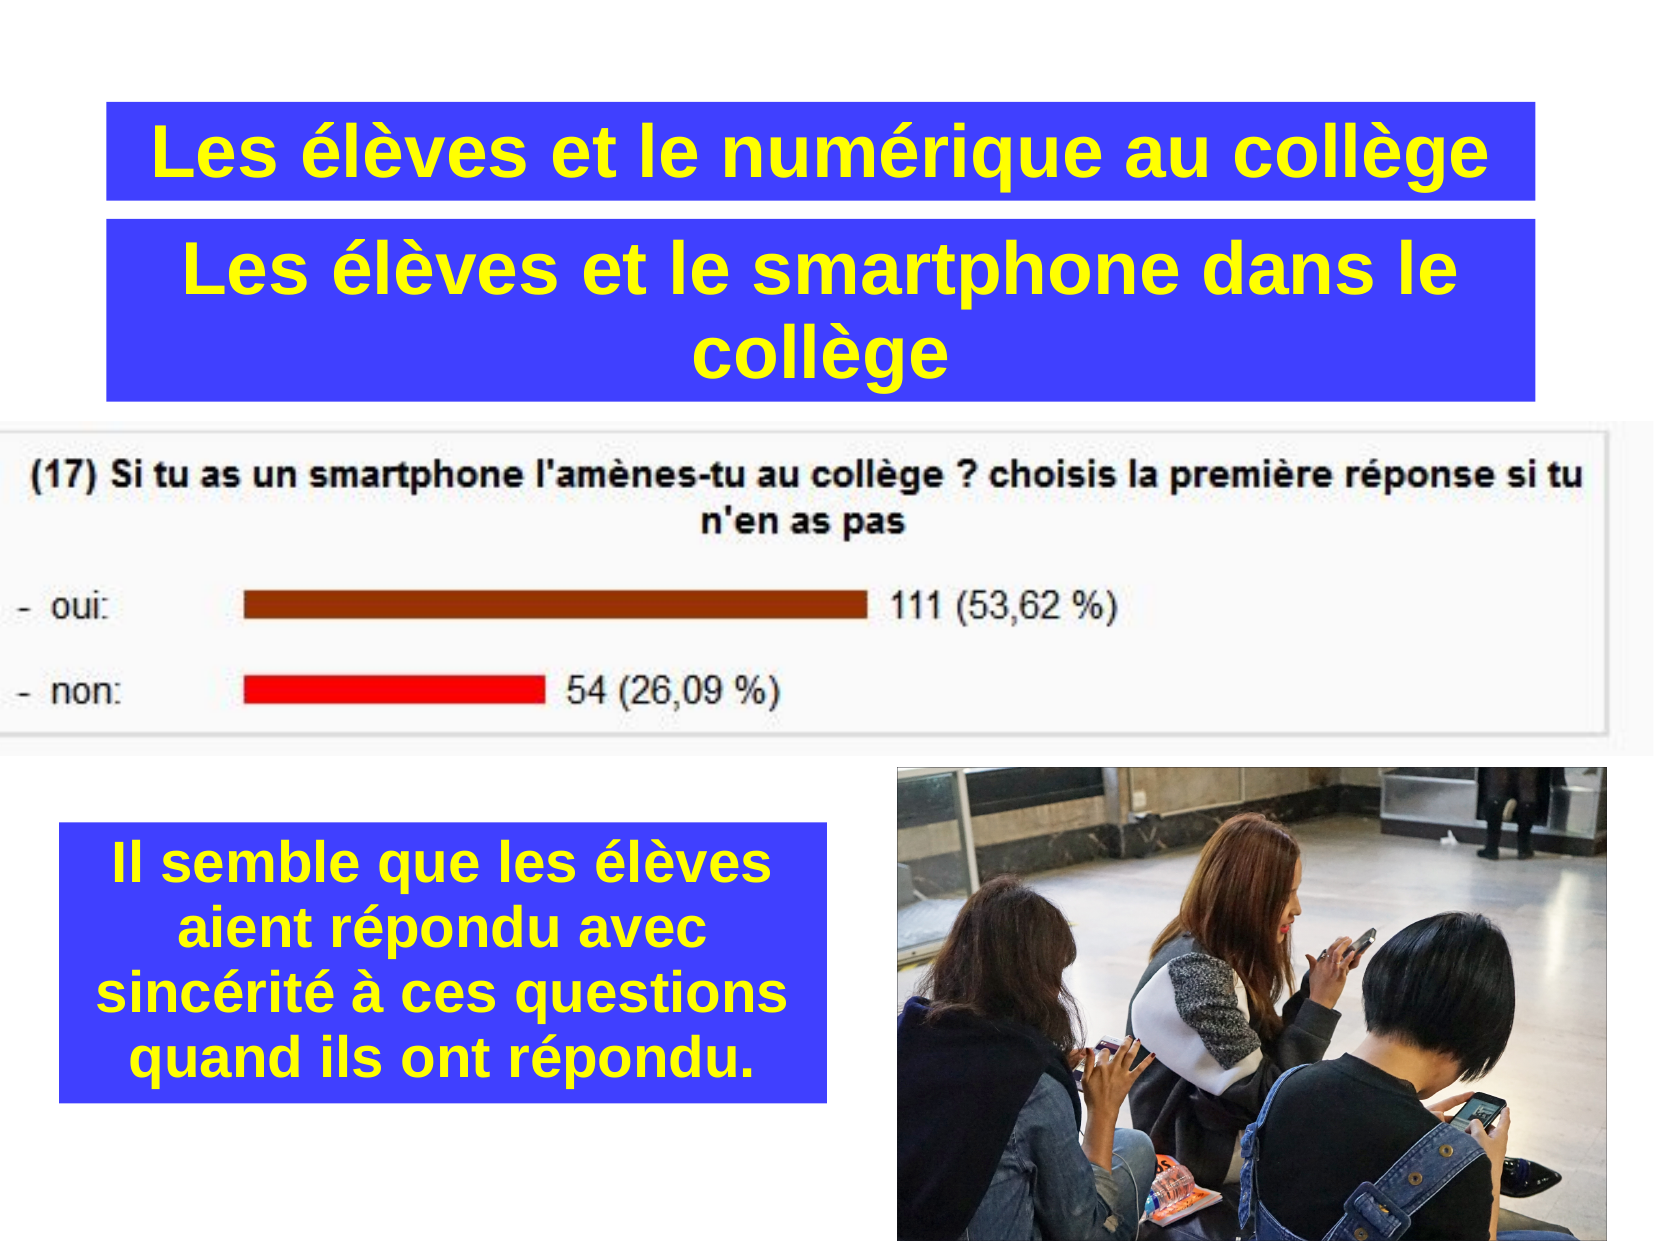

Les élèves et le numérique au collège
Les élèves et le smartphone dans le collège
Il semble que les élèves aient répondu avec sincérité à ces questions quand ils ont répondu.